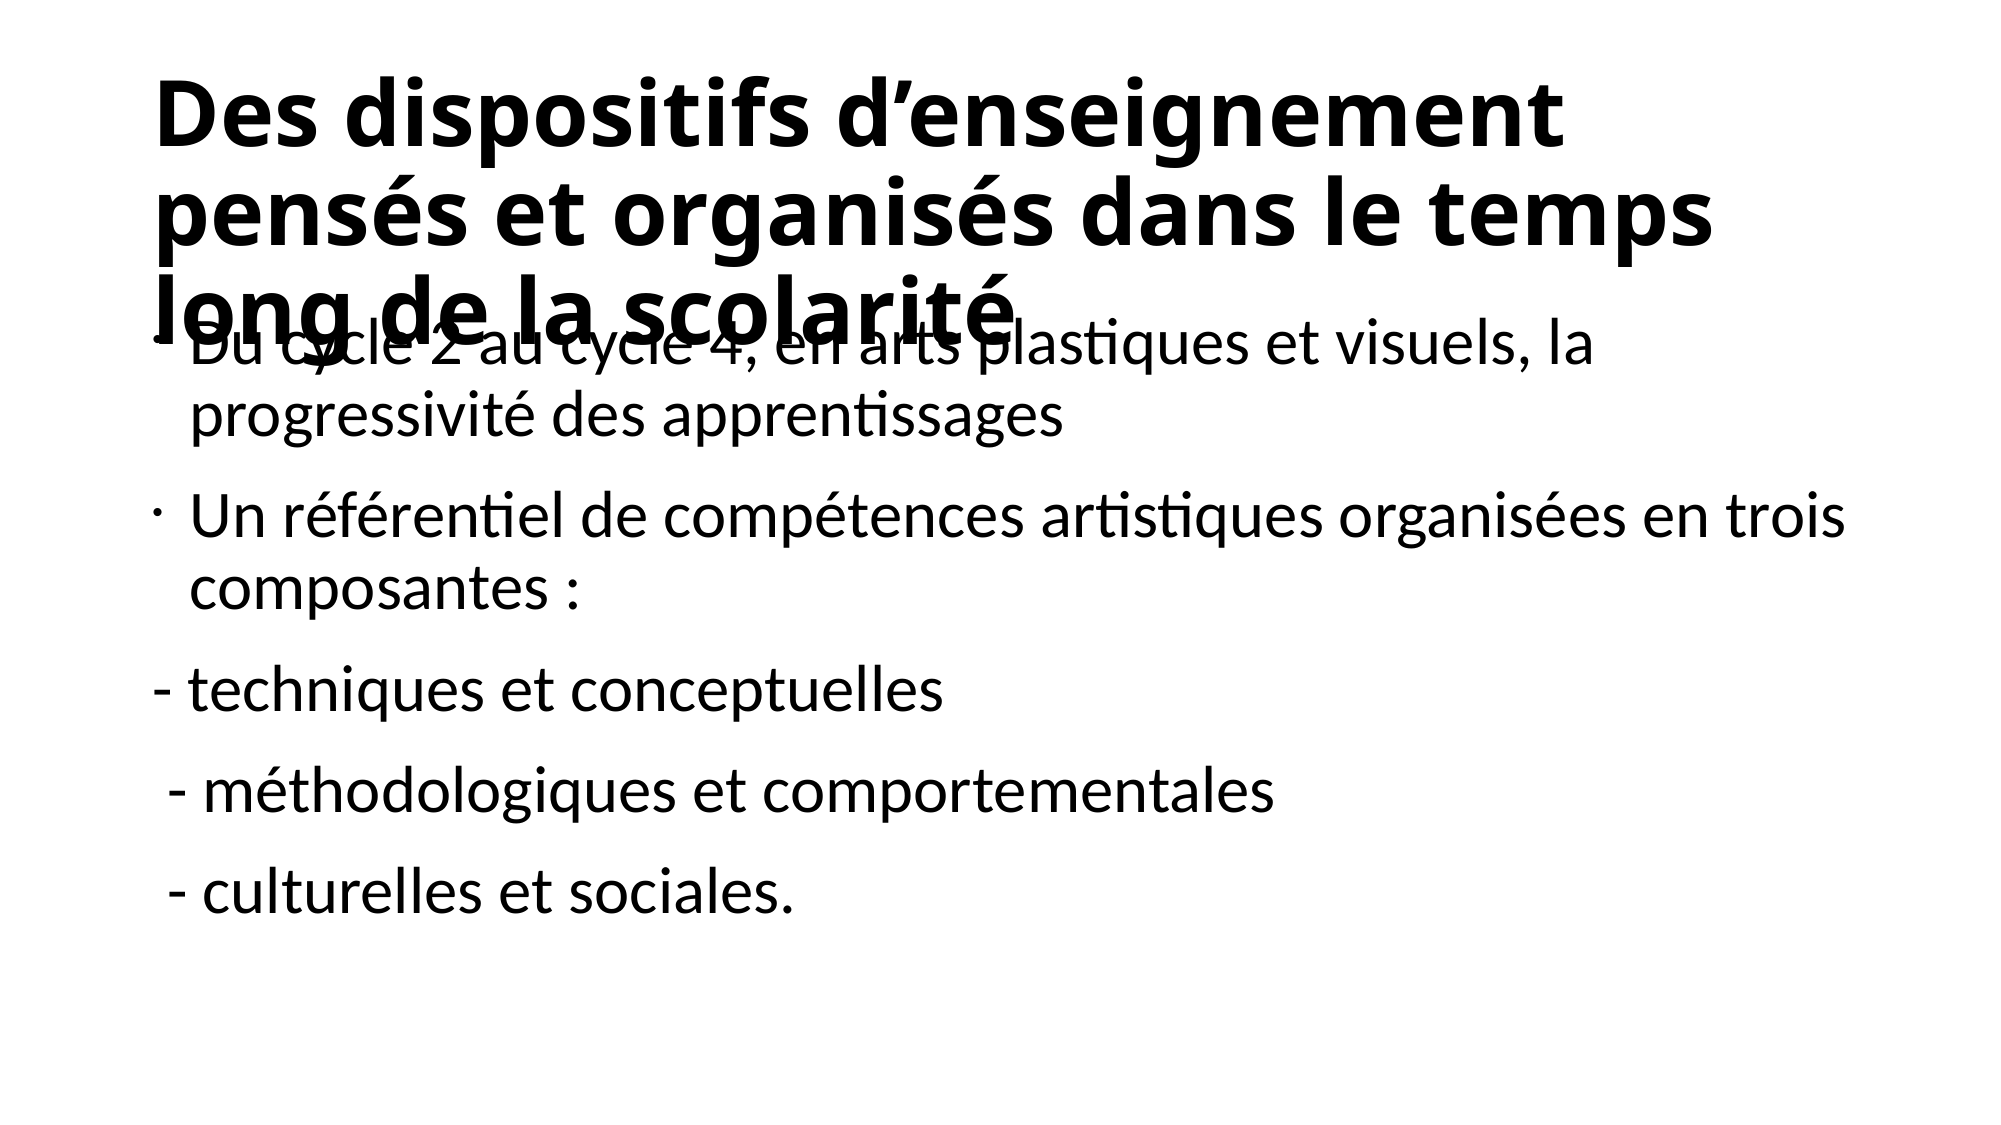

# Des dispositifs d’enseignement pensés et organisés dans le temps long de la scolarité
Du cycle 2 au cycle 4, en arts plastiques et visuels, la progressivité des apprentissages
Un référentiel de compétences artistiques organisées en trois composantes :
- techniques et conceptuelles
 - méthodologiques et comportementales
 - culturelles et sociales.